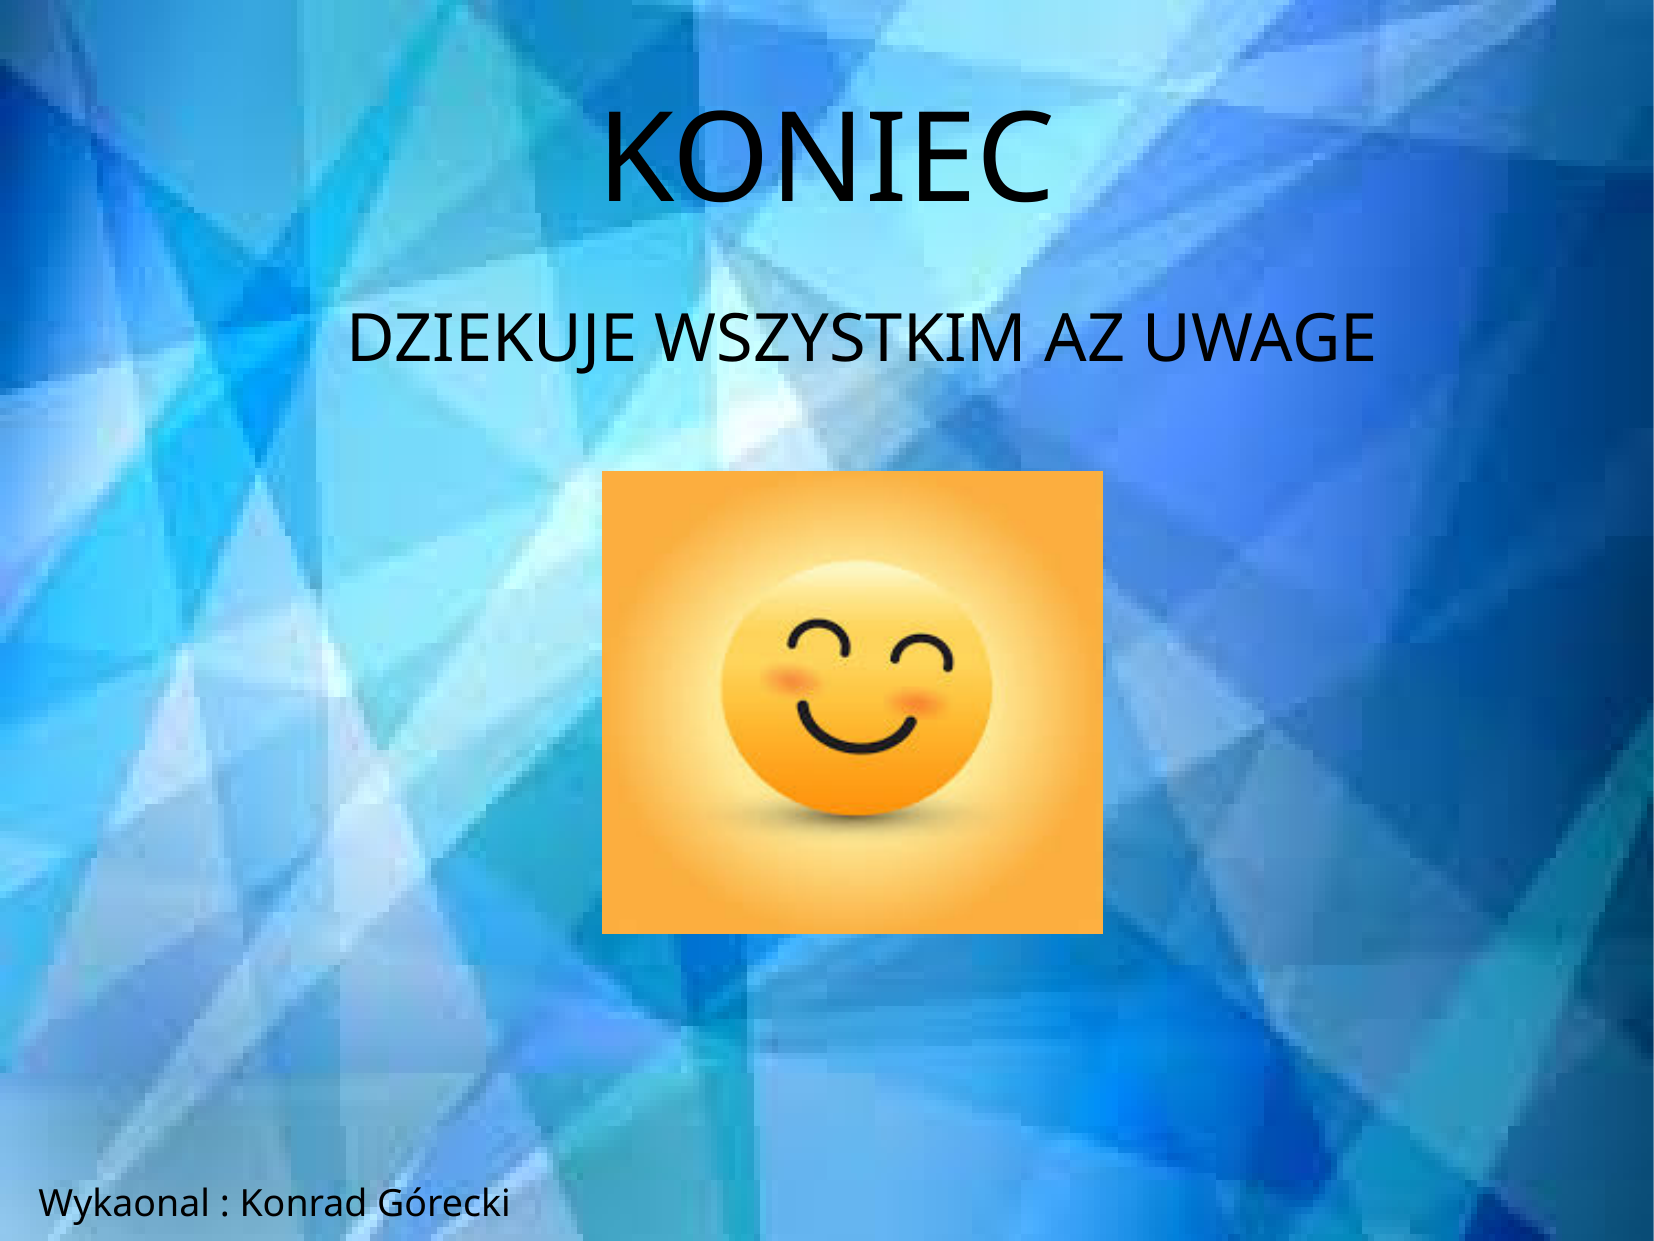

# KONIEC
DZIEKUJE WSZYSTKIM AZ UWAGE
Wykaonal : Konrad Górecki